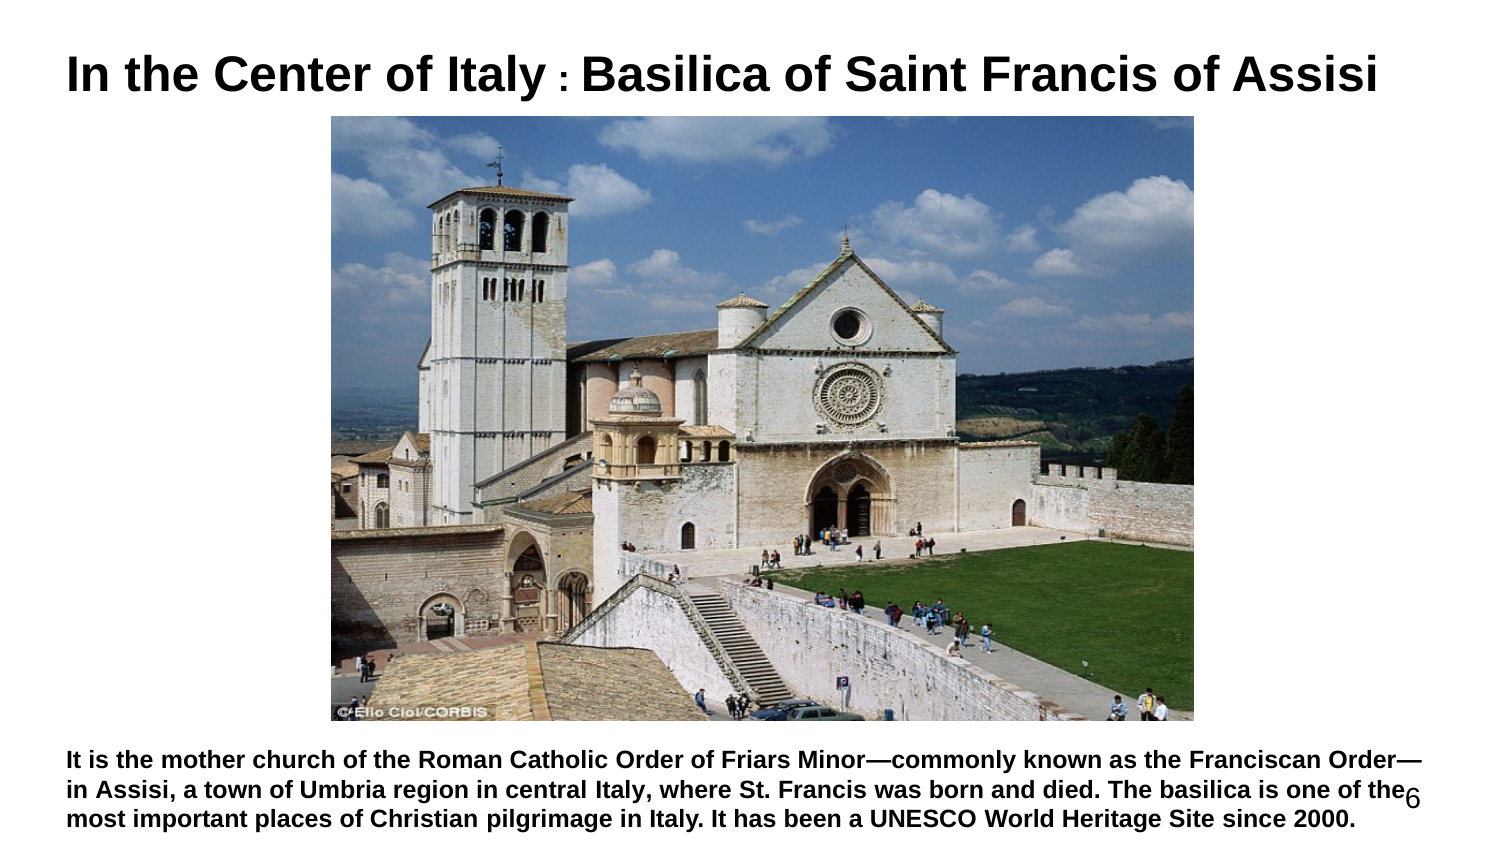

# In the Center of Italy : Basilica of Saint Francis of Assisi
It is the mother church of the Roman Catholic Order of Friars Minor—commonly known as the Franciscan Order—in Assisi, a town of Umbria region in central Italy, where St. Francis was born and died. The basilica is one of the most important places of Christian pilgrimage in Italy. It has been a UNESCO World Heritage Site since 2000.